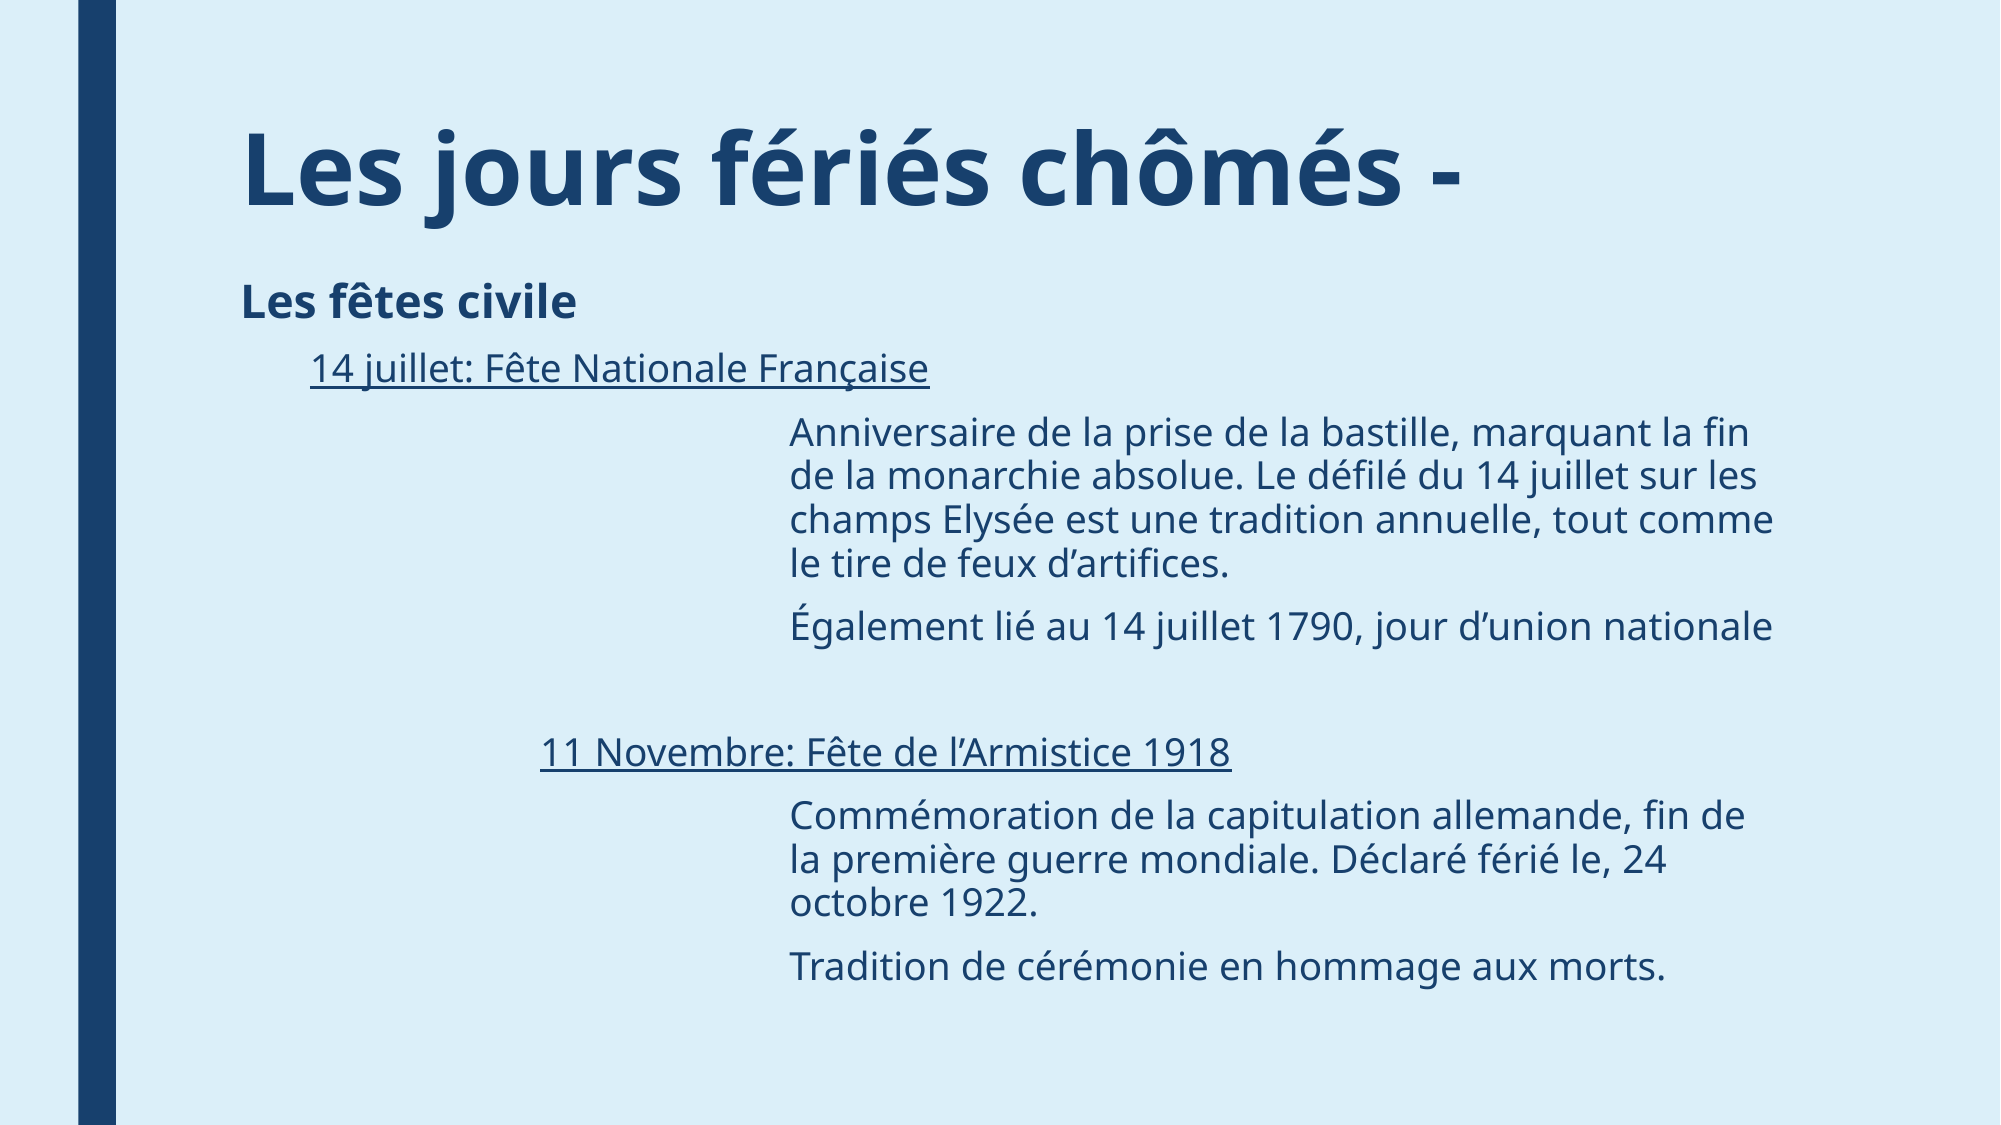

# Les jours fériés chômés -
Les fêtes civile
	14 juillet: Fête Nationale Française
Anniversaire de la prise de la bastille, marquant la fin de la monarchie absolue. Le défilé du 14 juillet sur les champs Elysée est une tradition annuelle, tout comme le tire de feux d’artifices.
Également lié au 14 juillet 1790, jour d’union nationale
11 Novembre: Fête de l’Armistice 1918
Commémoration de la capitulation allemande, fin de la première guerre mondiale. Déclaré férié le, 24 octobre 1922.
Tradition de cérémonie en hommage aux morts.